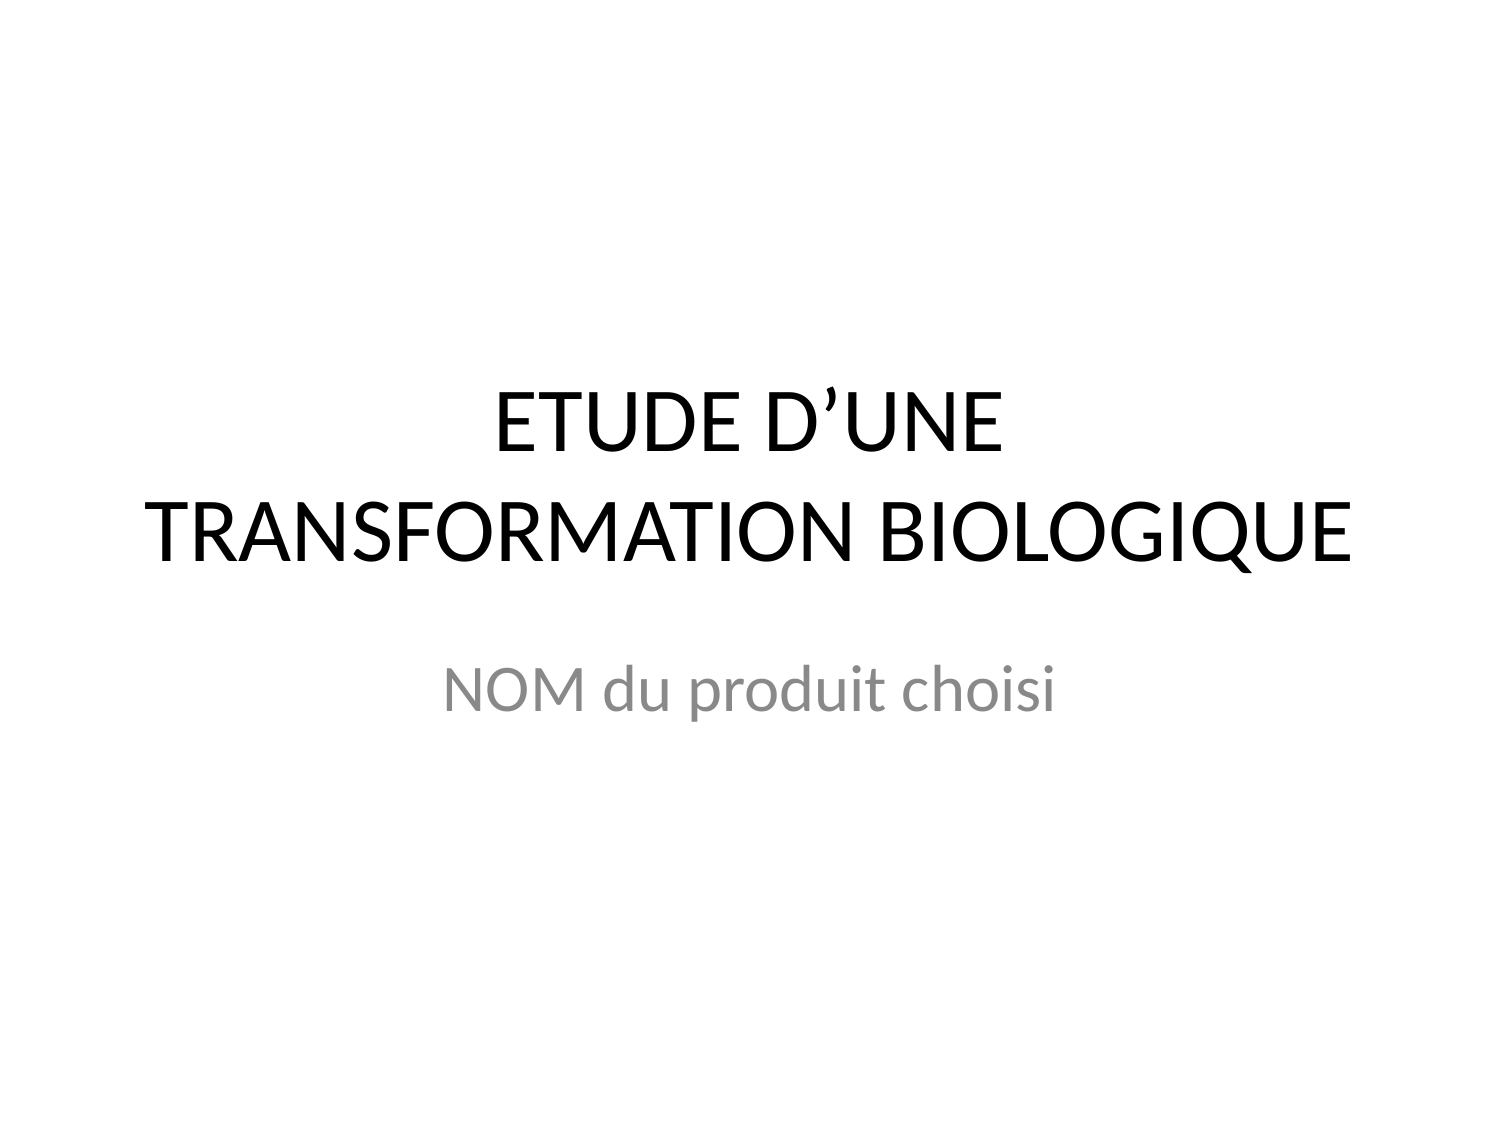

# ETUDE D’UNE TRANSFORMATION BIOLOGIQUE
NOM du produit choisi